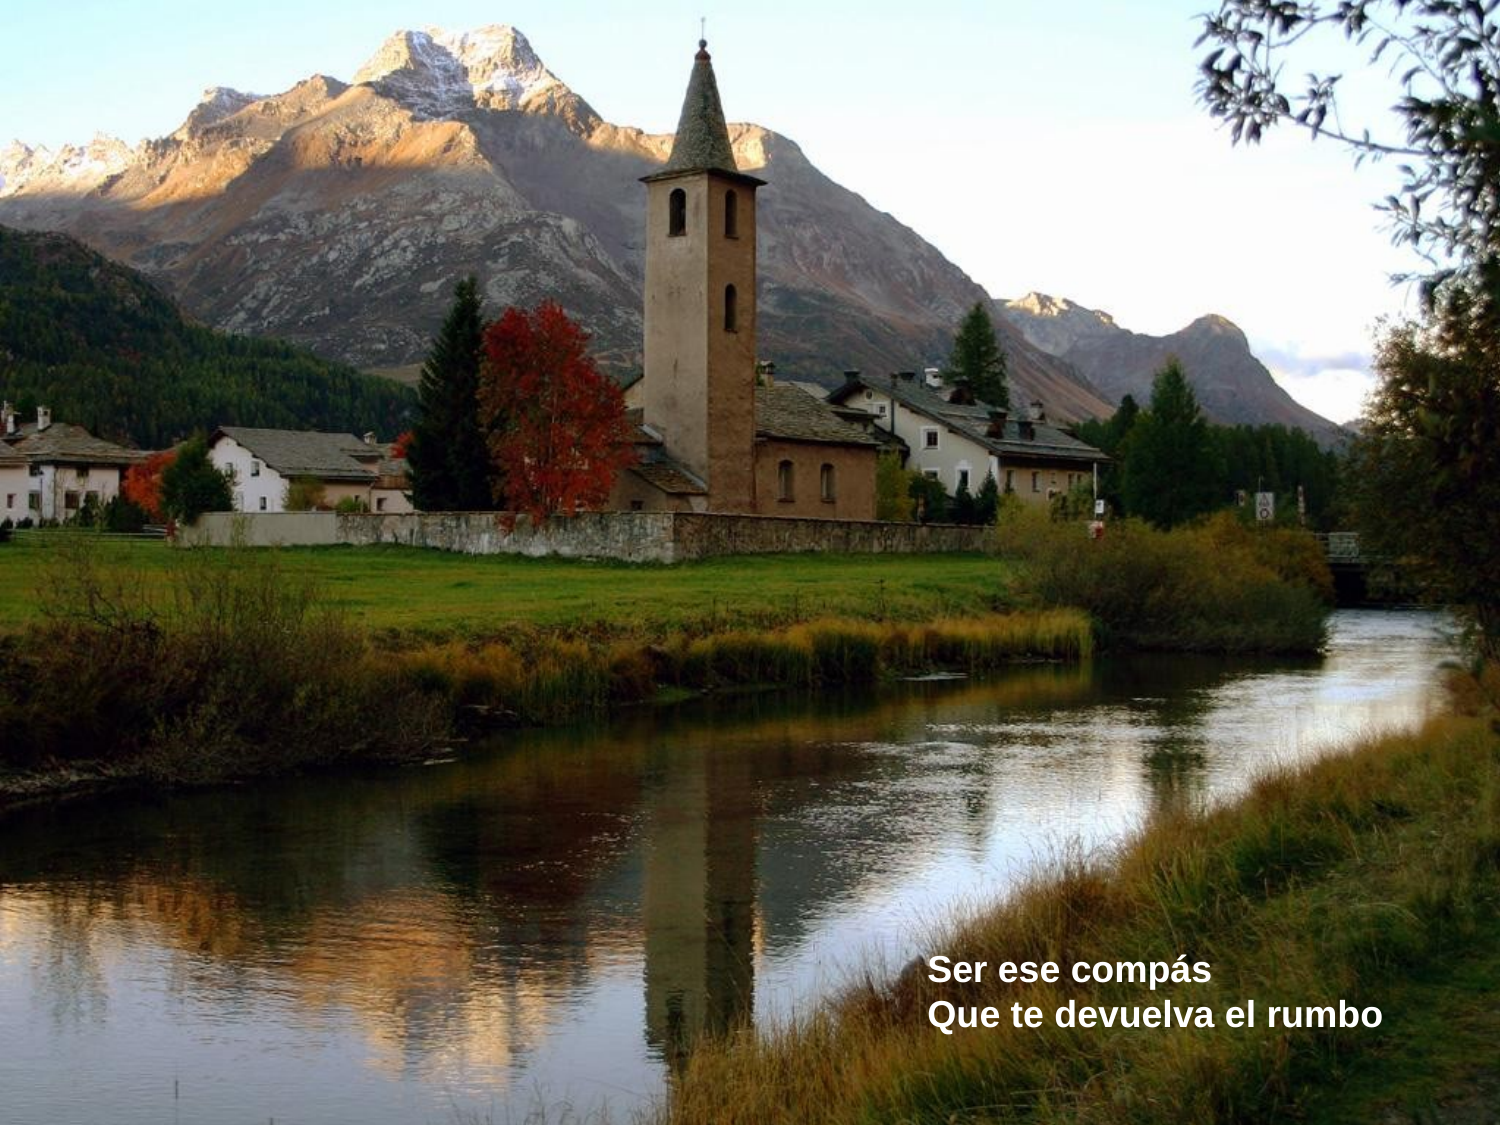

#
Ser ese compás
Que te devuelva el rumbo